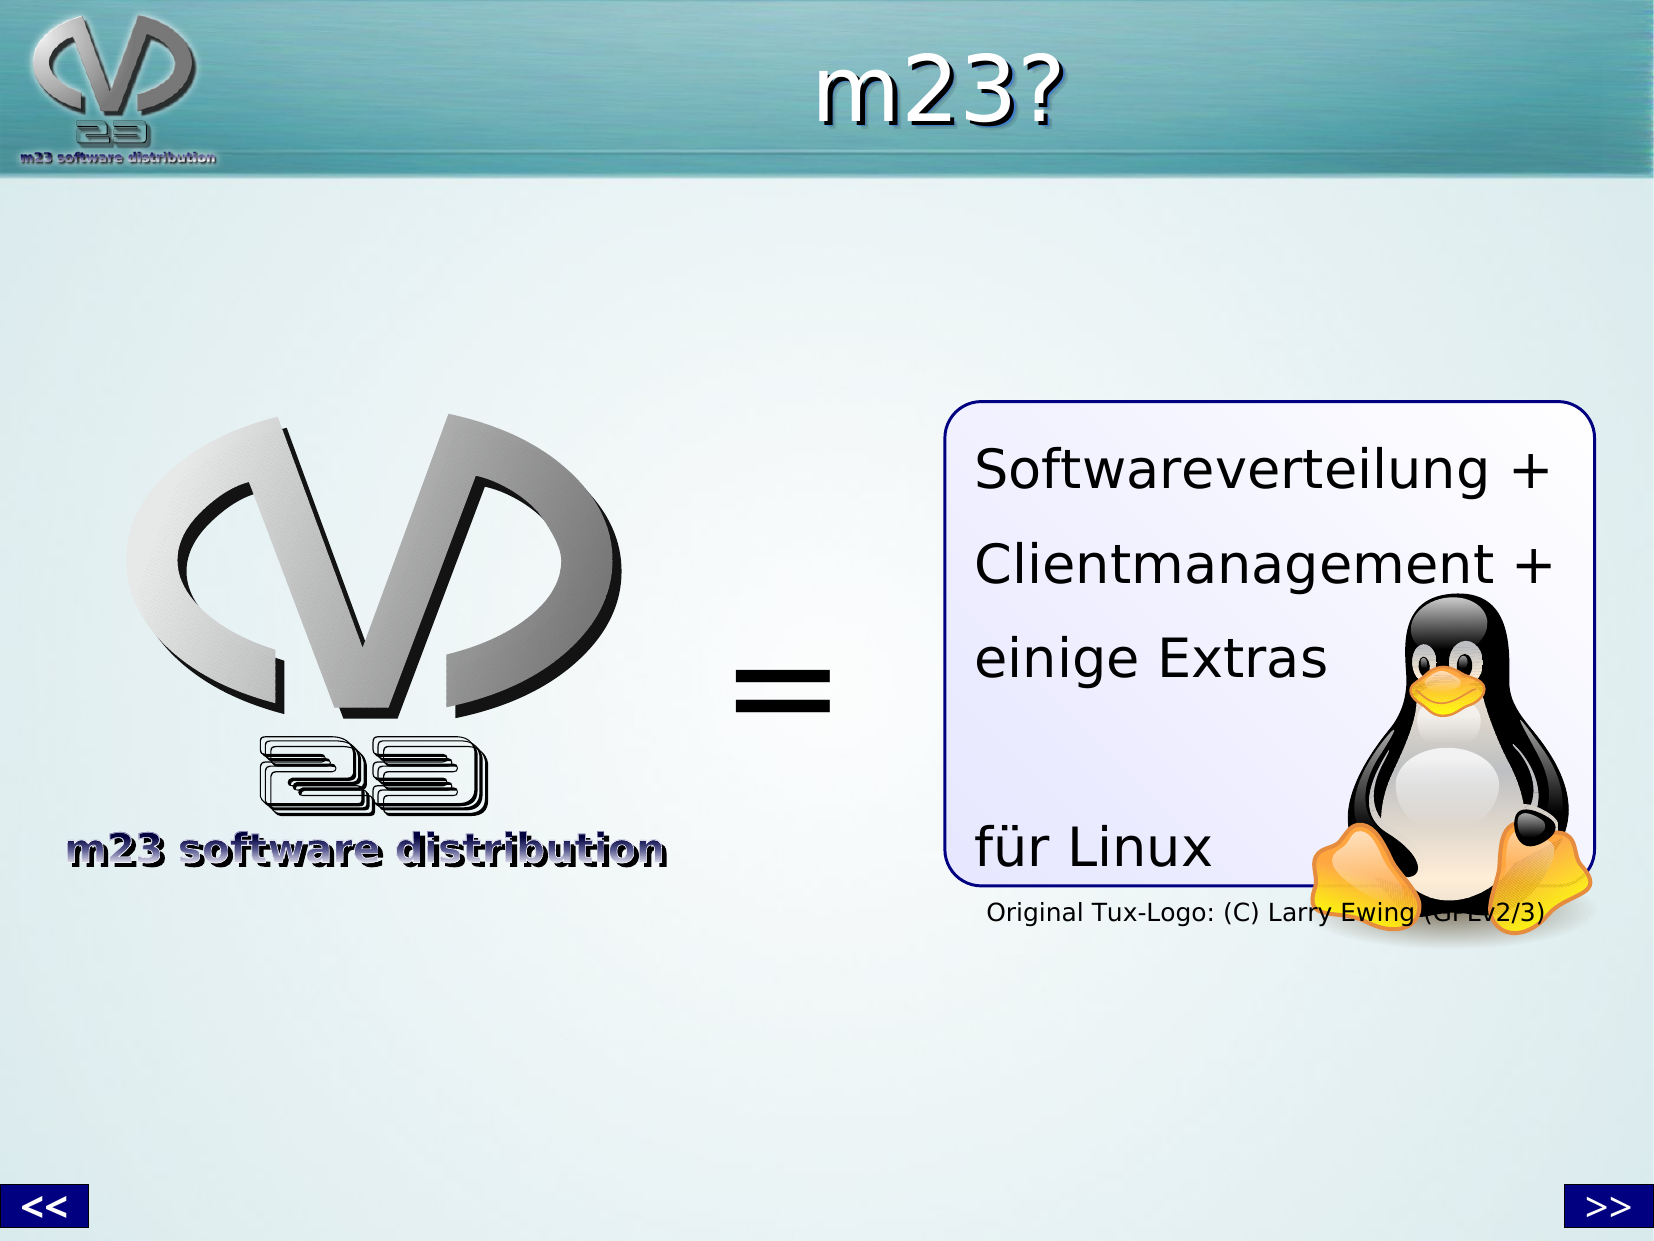

# m23?
Softwareverteilung +
Clientmanagement +
einige Extras
für Linux
=
Original Tux-Logo: (C) Larry Ewing (GPLv2/3)